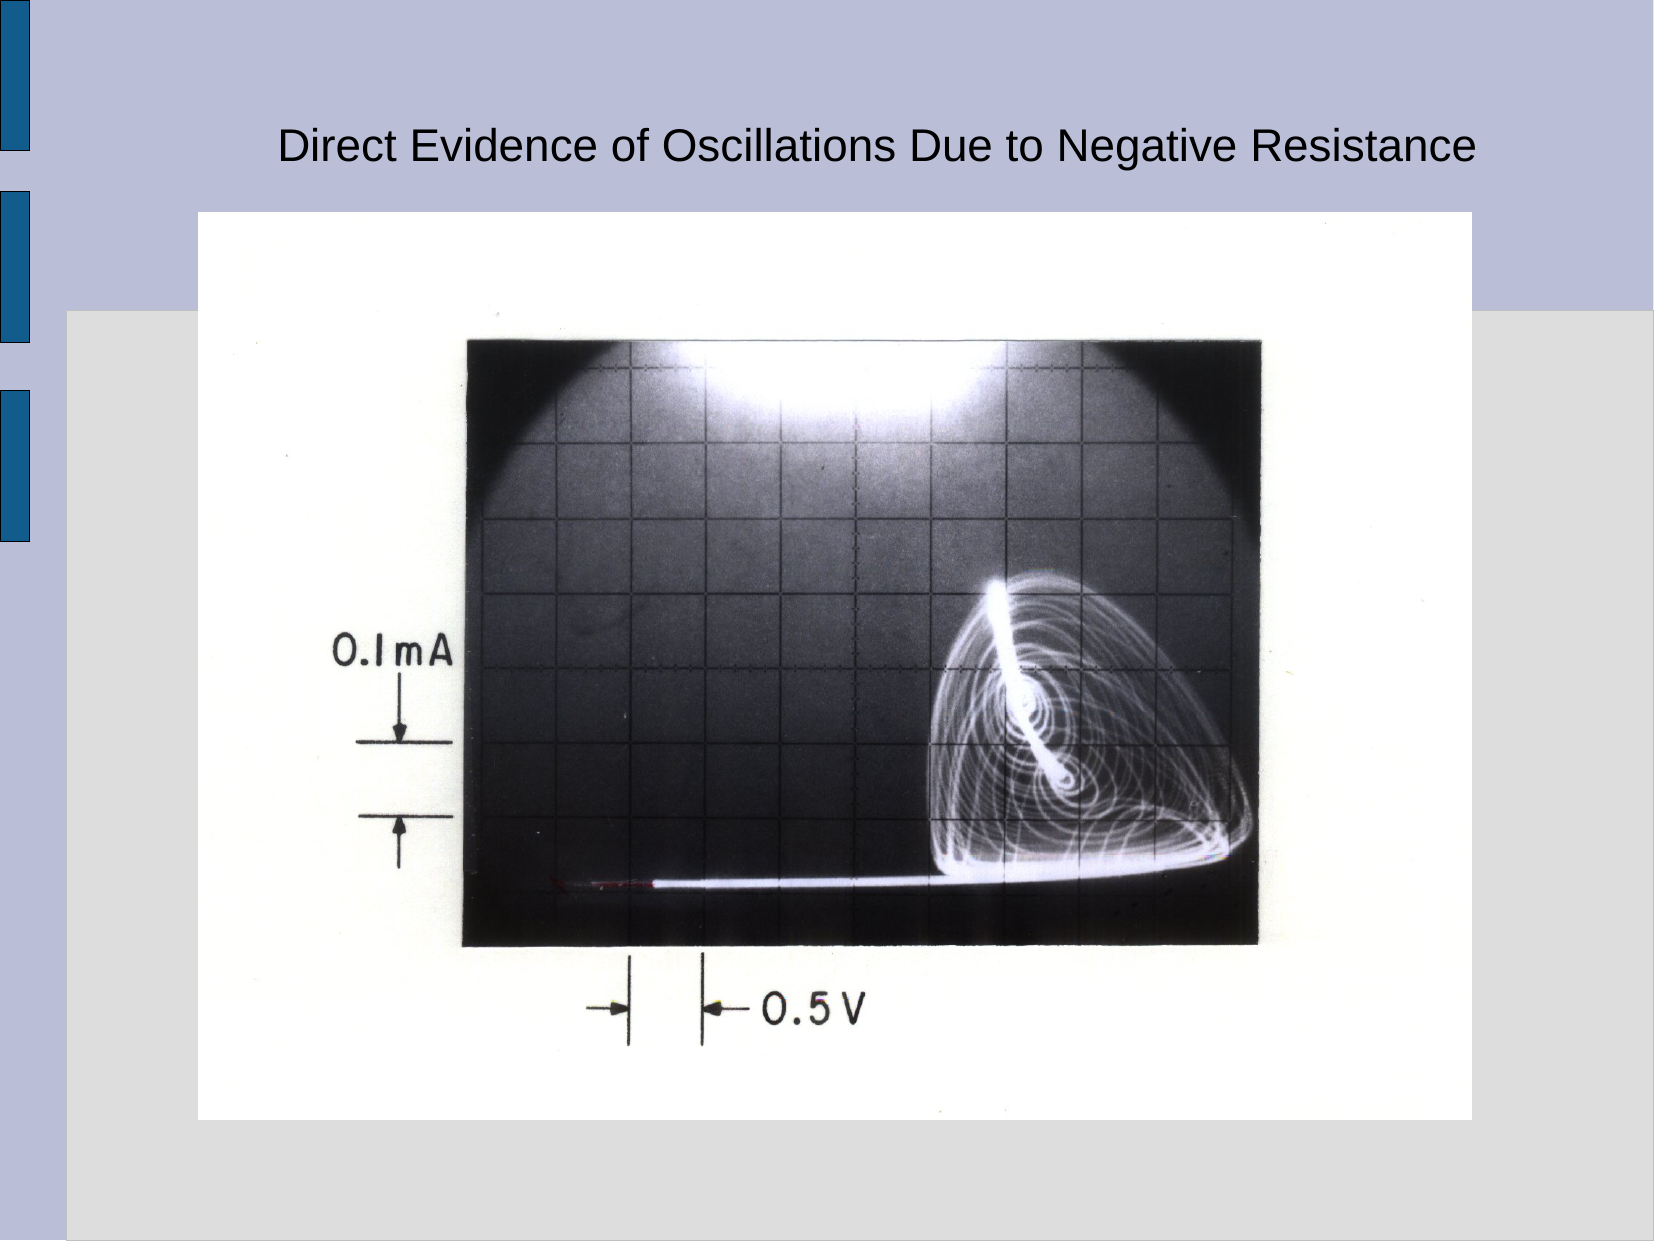

Direct Evidence of Oscillations Due to Negative Resistance